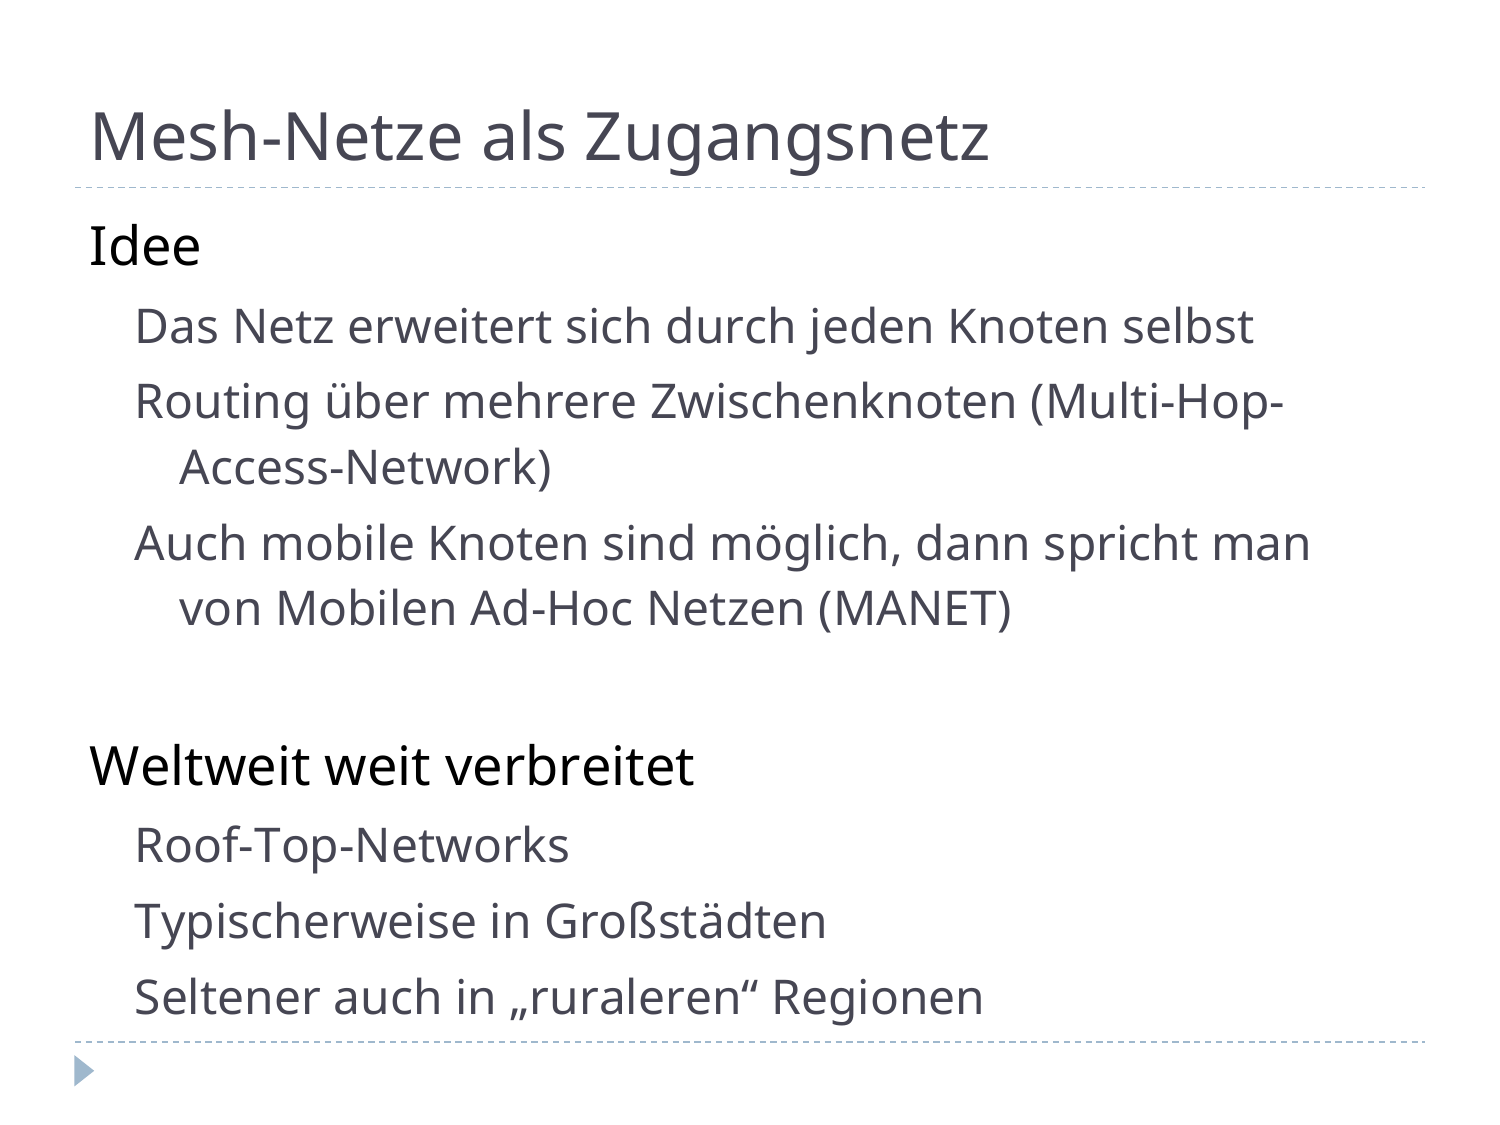

# Mesh-Netze als Zugangsnetz
Idee
Das Netz erweitert sich durch jeden Knoten selbst
Routing über mehrere Zwischenknoten (Multi-Hop-Access-Network)
Auch mobile Knoten sind möglich, dann spricht man von Mobilen Ad-Hoc Netzen (MANET)
Weltweit weit verbreitet
Roof-Top-Networks
Typischerweise in Großstädten
Seltener auch in „ruraleren“ Regionen